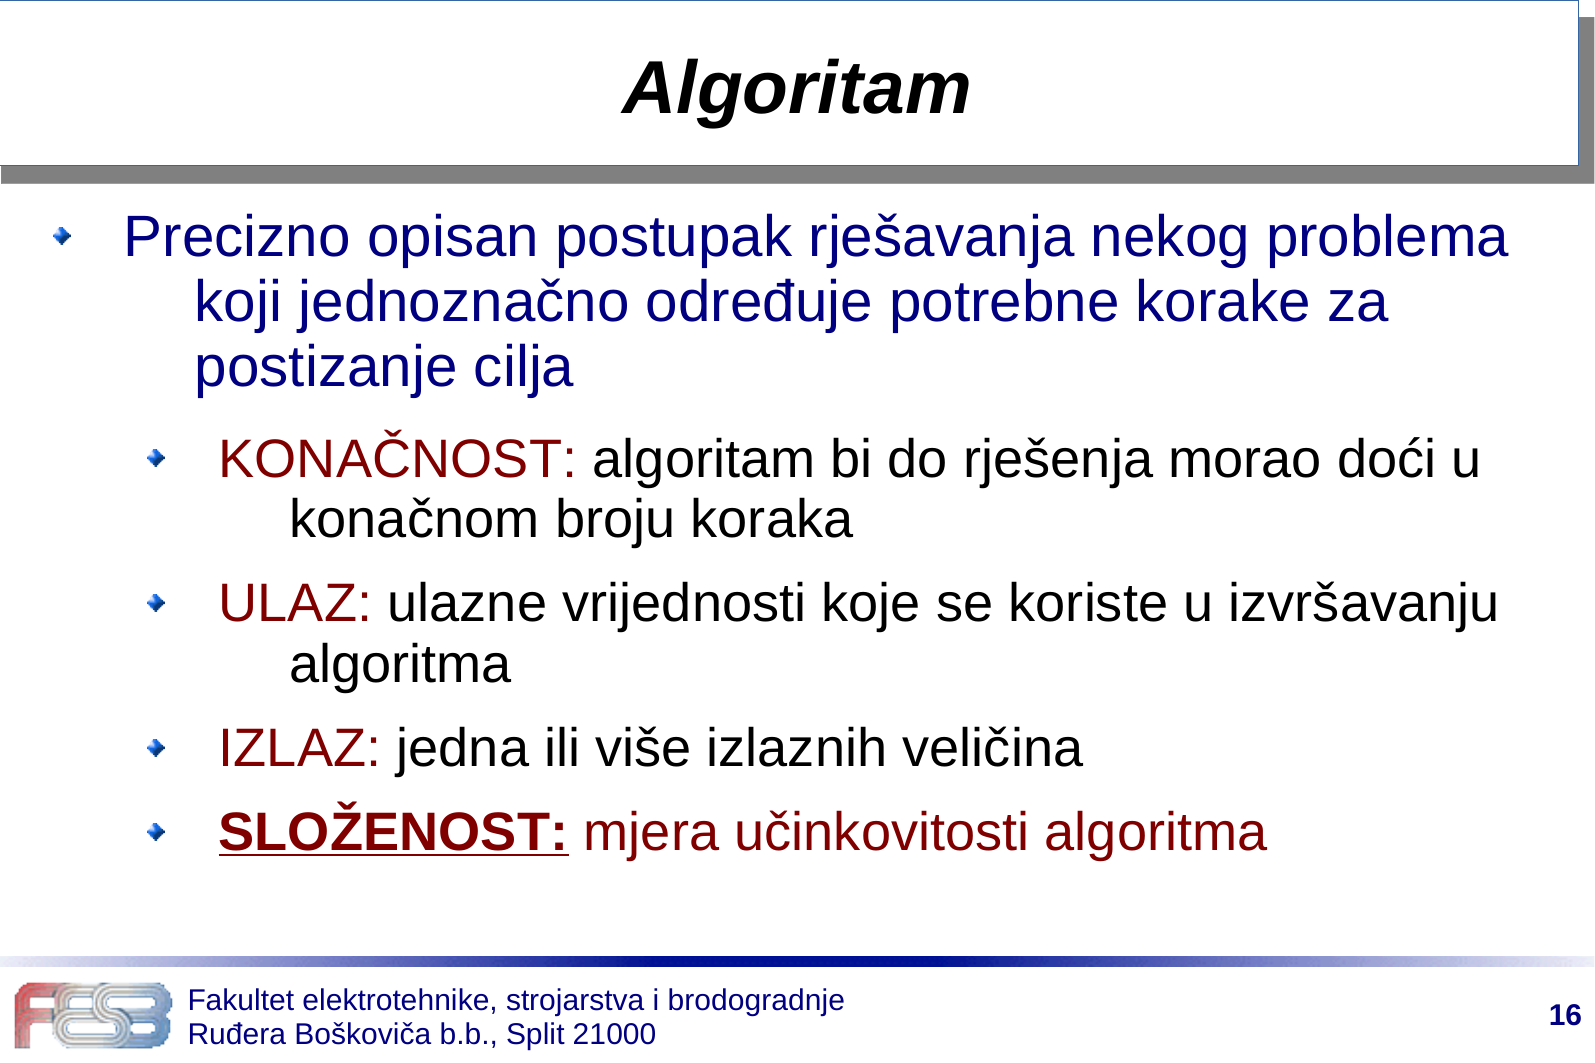

# Algoritam
Precizno opisan postupak rješavanja nekog problema koji jednoznačno određuje potrebne korake za postizanje cilja
KONAČNOST: algoritam bi do rješenja morao doći u konačnom broju koraka
ULAZ: ulazne vrijednosti koje se koriste u izvršavanju algoritma
IZLAZ: jedna ili više izlaznih veličina
SLOŽENOST: mjera učinkovitosti algoritma